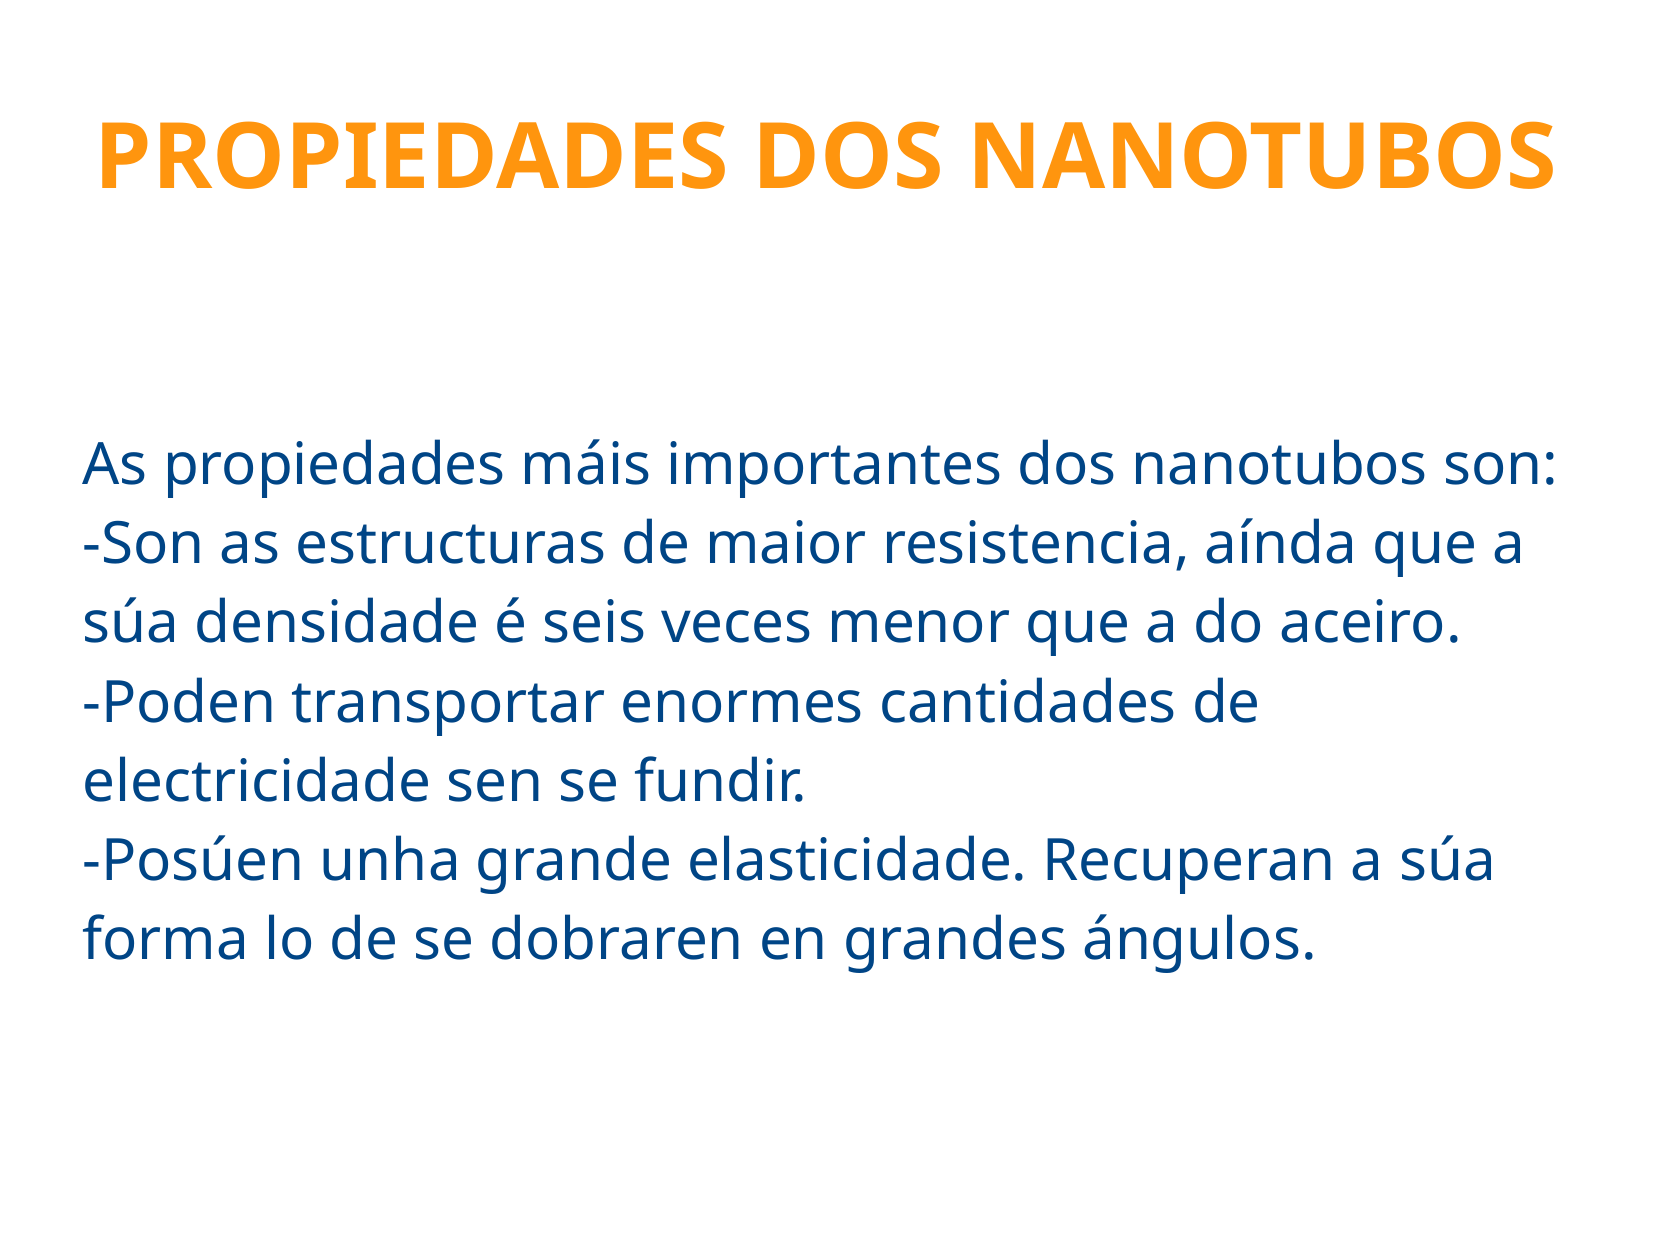

# PROPIEDADES DOS NANOTUBOS
As propiedades máis importantes dos nanotubos son:
-Son as estructuras de maior resistencia, aínda que a súa densidade é seis veces menor que a do aceiro.
-Poden transportar enormes cantidades de electricidade sen se fundir.
-Posúen unha grande elasticidade. Recuperan a súa forma lo de se dobraren en grandes ángulos.